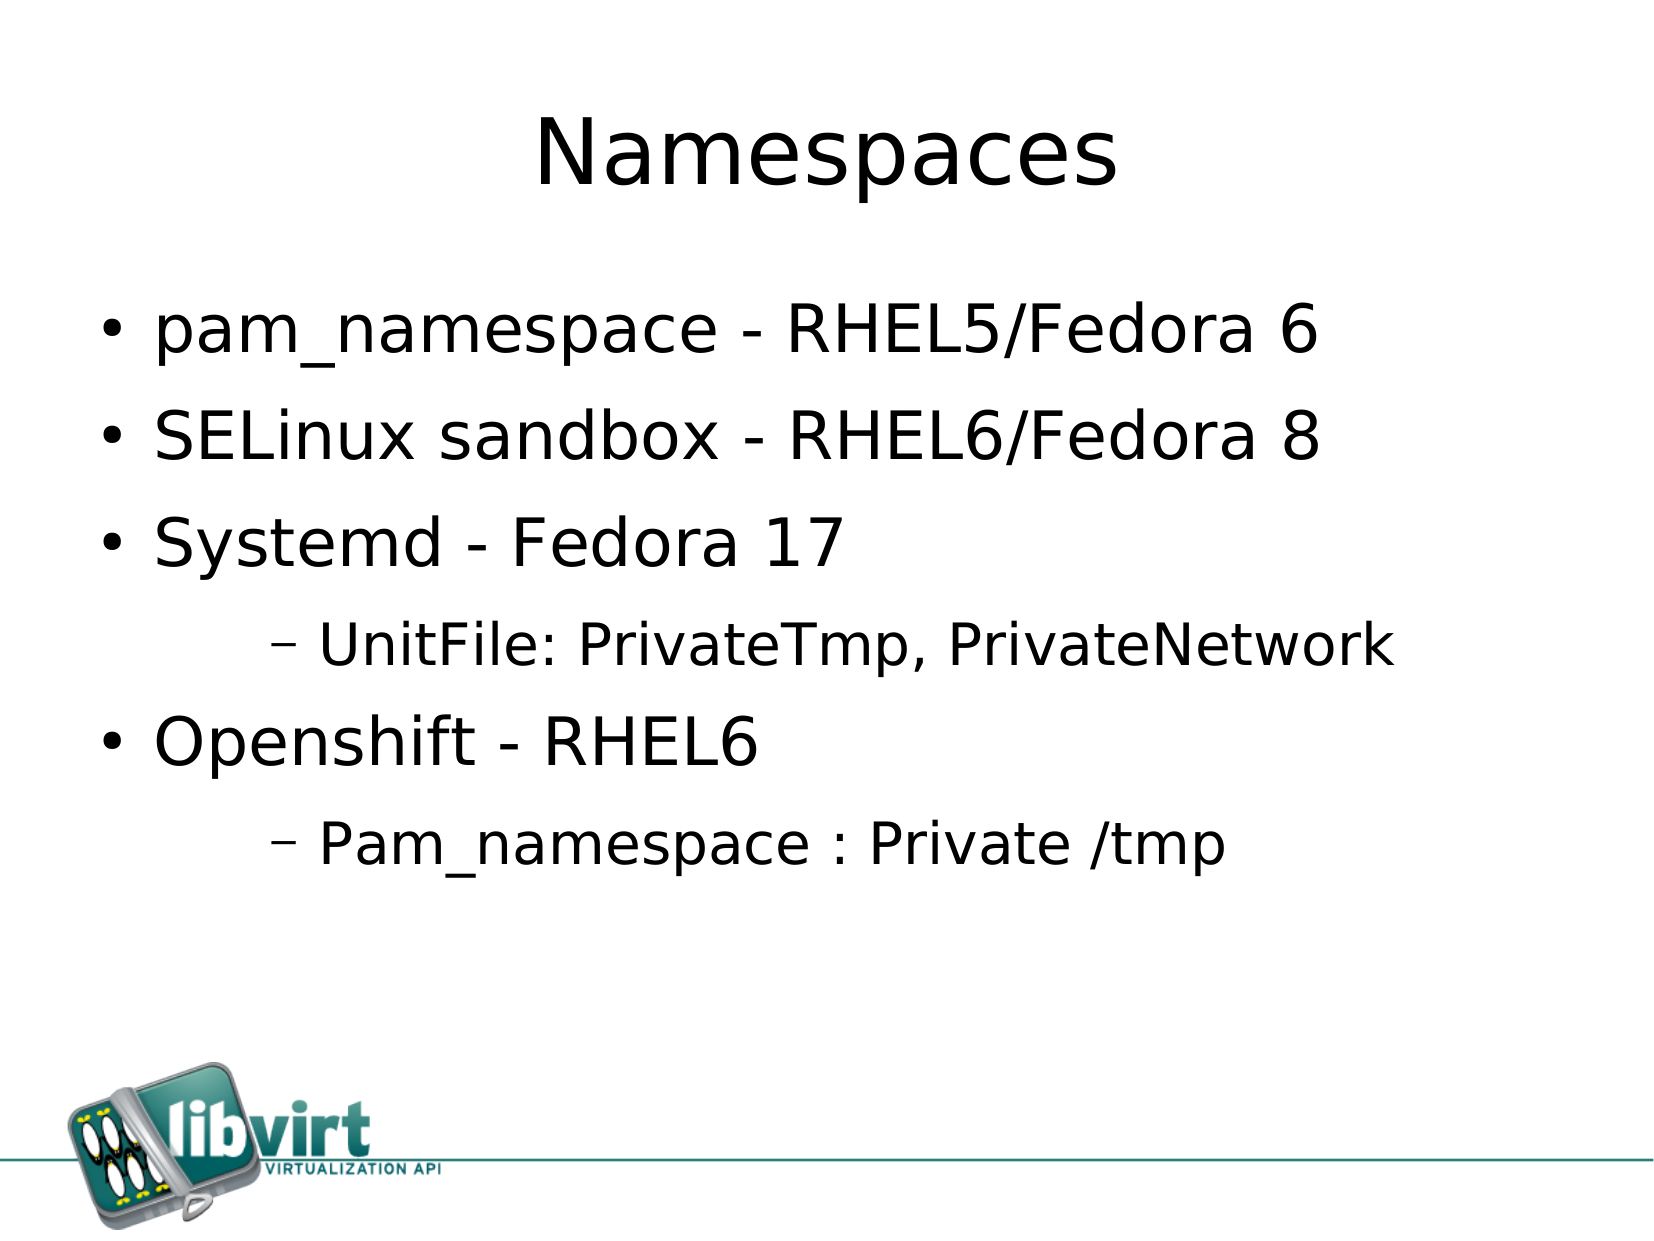

# Namespaces
pam_namespace - RHEL5/Fedora 6
SELinux sandbox - RHEL6/Fedora 8
Systemd - Fedora 17
UnitFile: PrivateTmp, PrivateNetwork
Openshift - RHEL6
Pam_namespace : Private /tmp